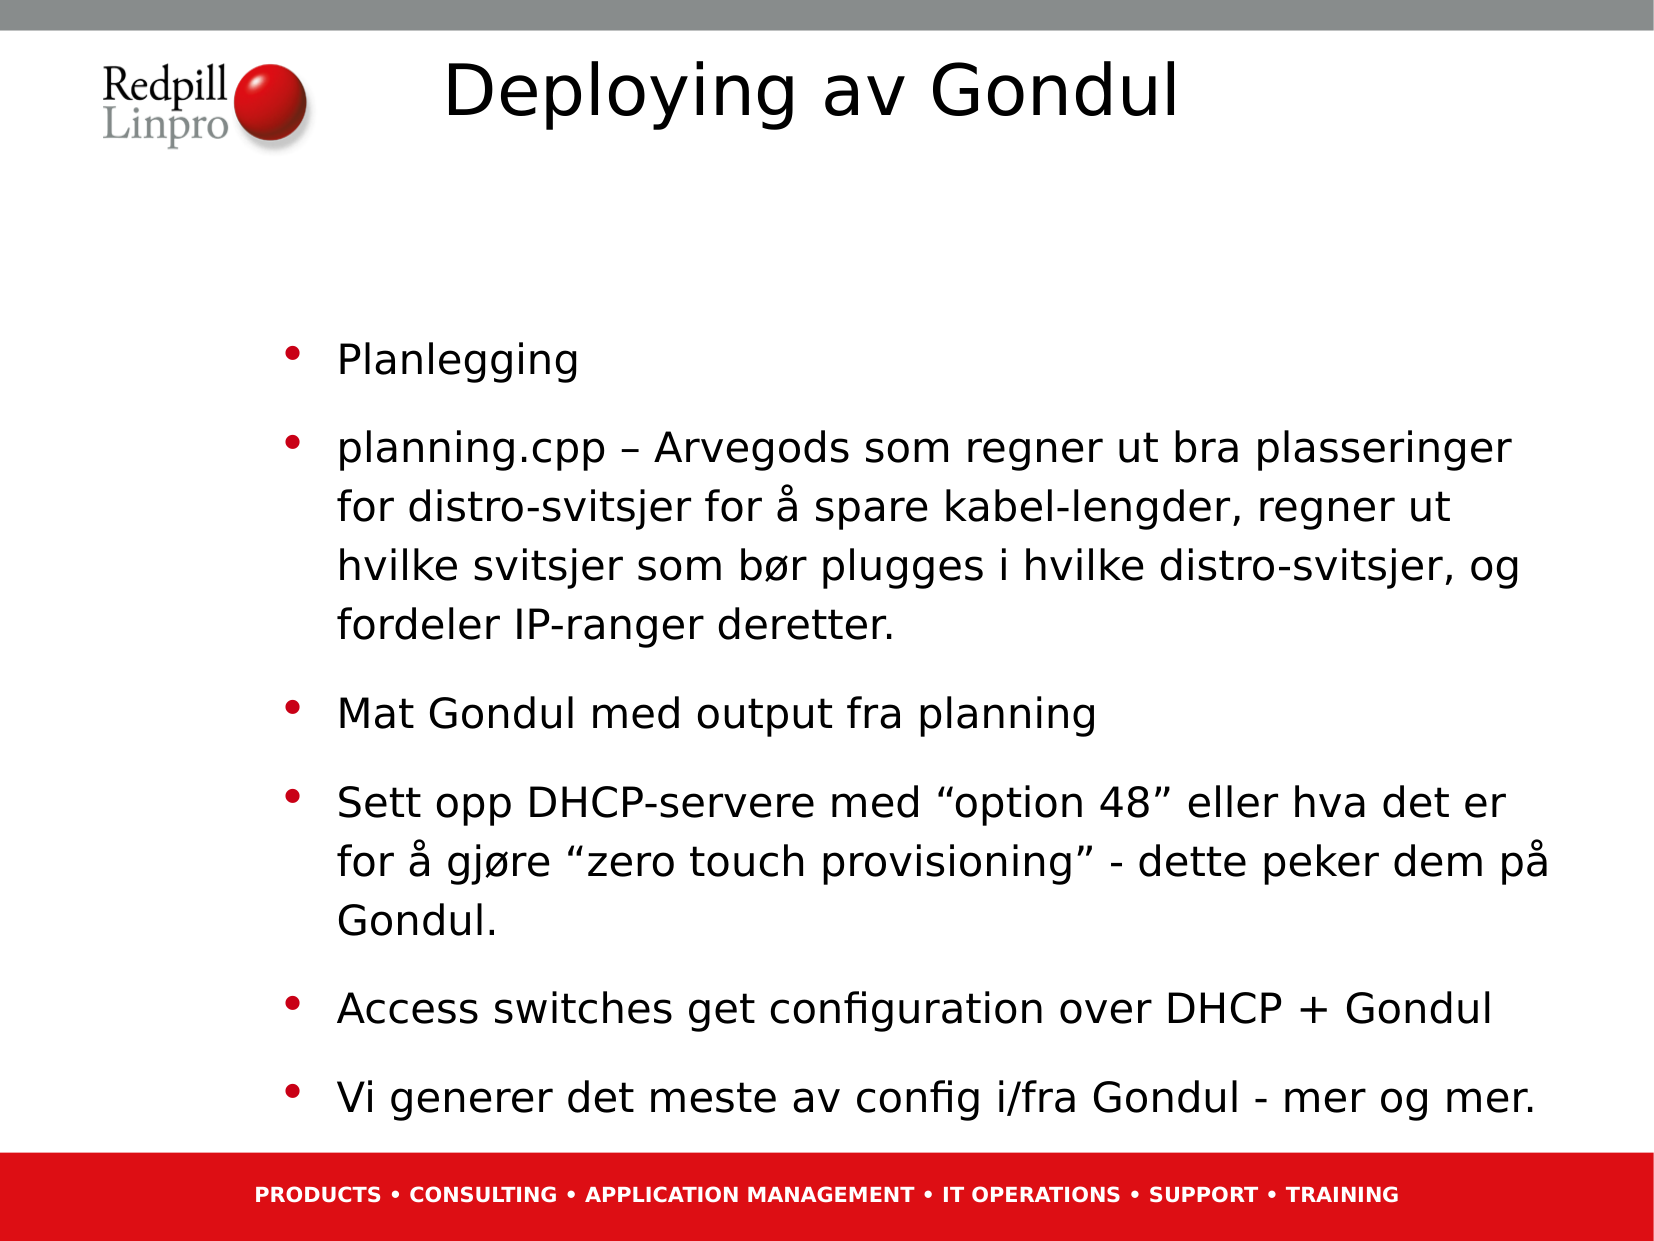

# Deploying av Gondul
Planlegging
planning.cpp – Arvegods som regner ut bra plasseringer for distro-svitsjer for å spare kabel-lengder, regner ut hvilke svitsjer som bør plugges i hvilke distro-svitsjer, og fordeler IP-ranger deretter.
Mat Gondul med output fra planning
Sett opp DHCP-servere med “option 48” eller hva det er for å gjøre “zero touch provisioning” - dette peker dem på Gondul.
Access switches get configuration over DHCP + Gondul
Vi generer det meste av config i/fra Gondul - mer og mer.